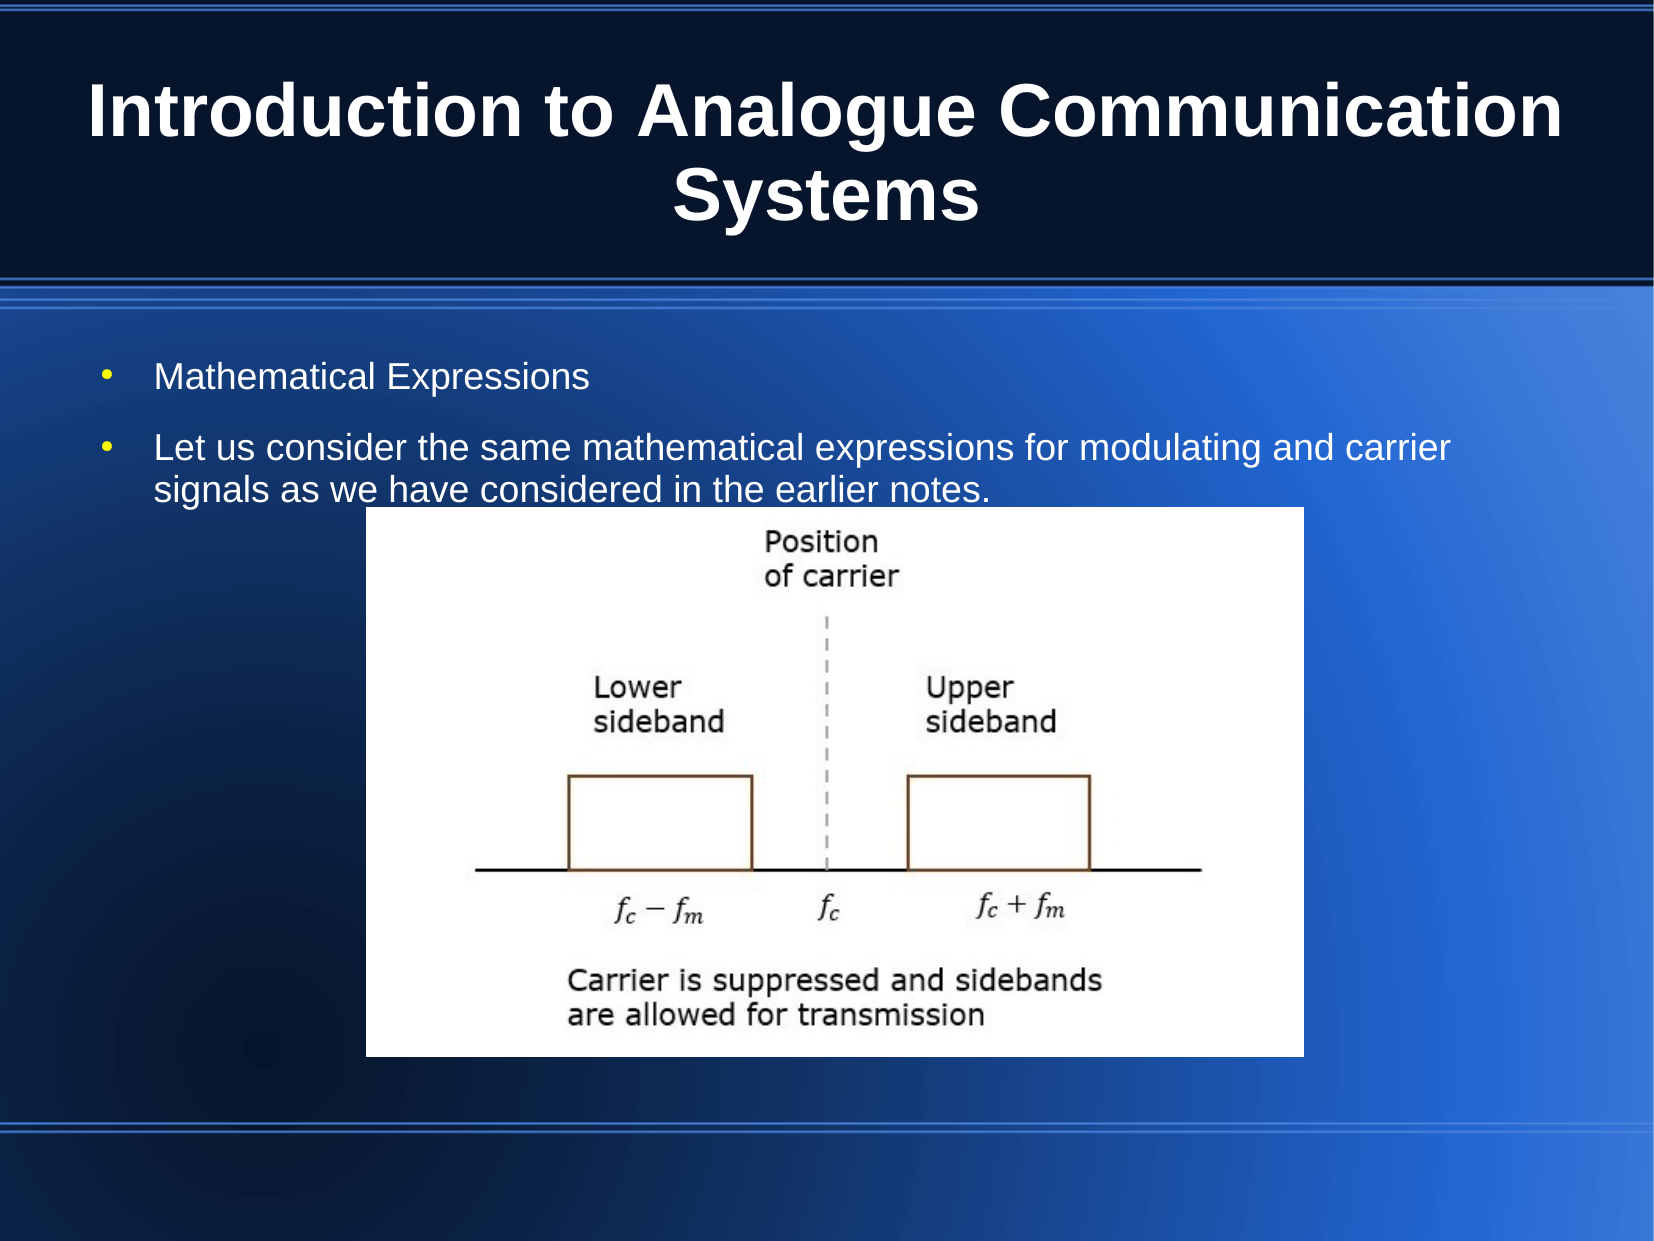

# Introduction to Analogue Communication Systems
Mathematical Expressions
Let us consider the same mathematical expressions for modulating and carrier signals as we have considered in the earlier notes.